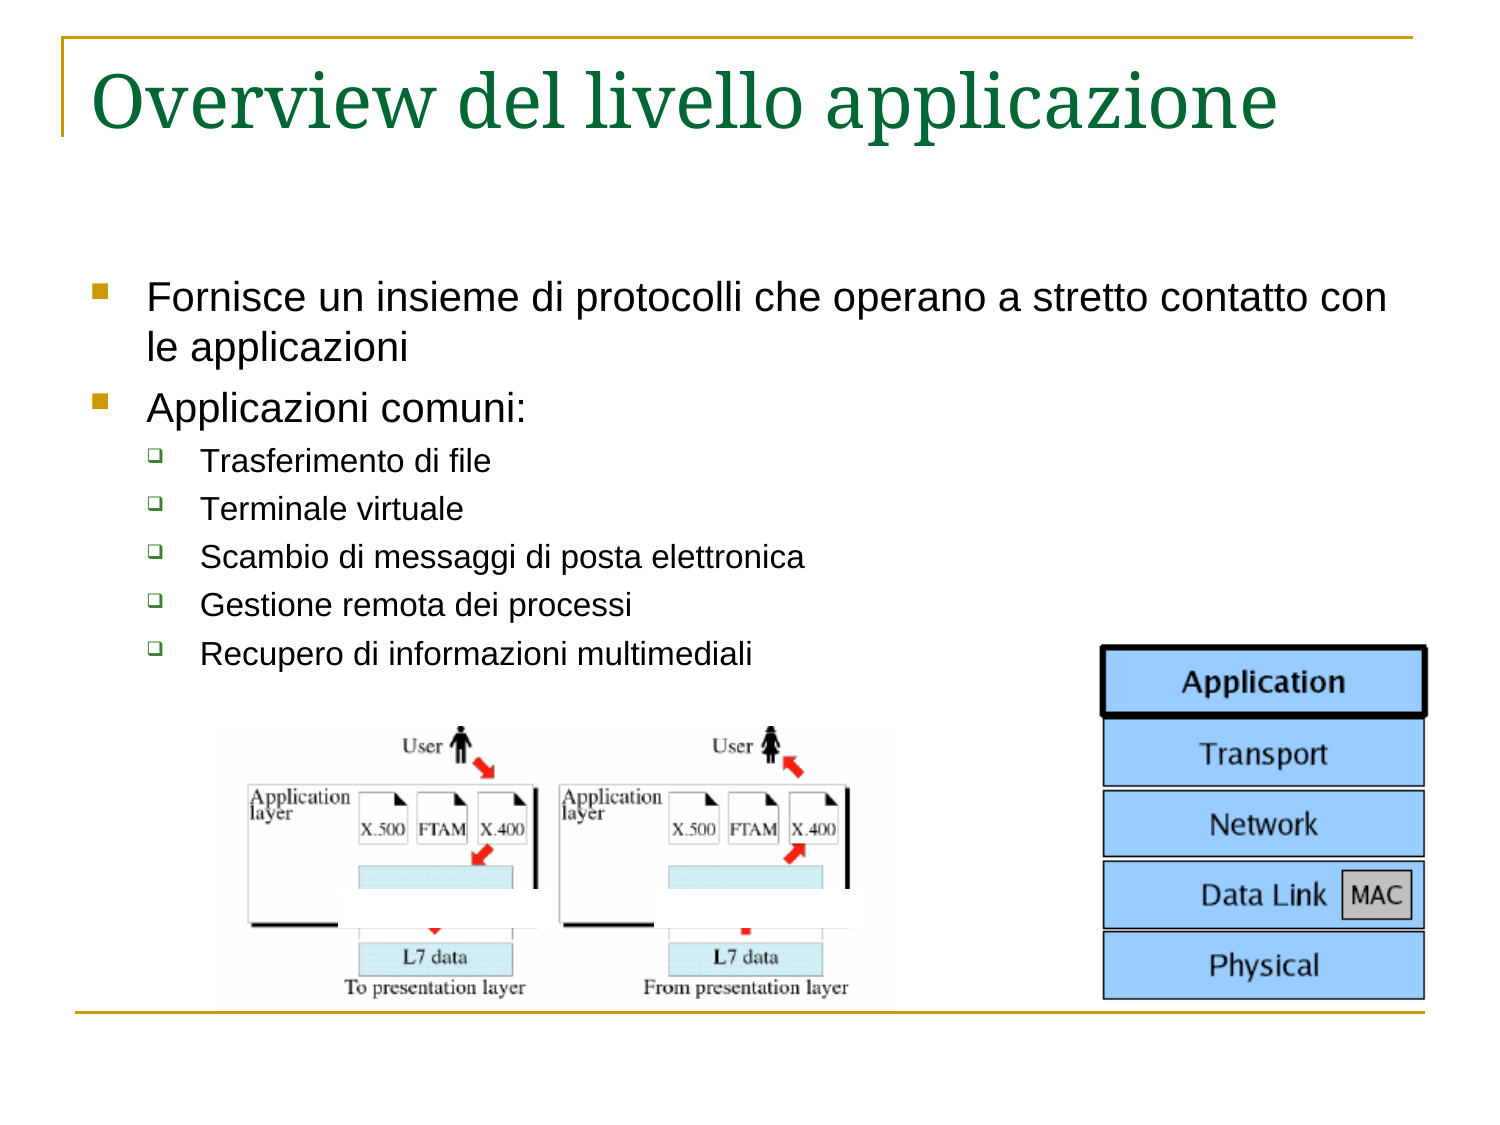

# Overview del livello applicazione
Fornisce un insieme di protocolli che operano a stretto contatto con le applicazioni
Applicazioni comuni:
Trasferimento di file
Terminale virtuale
Scambio di messaggi di posta elettronica
Gestione remota dei processi
Recupero di informazioni multimediali